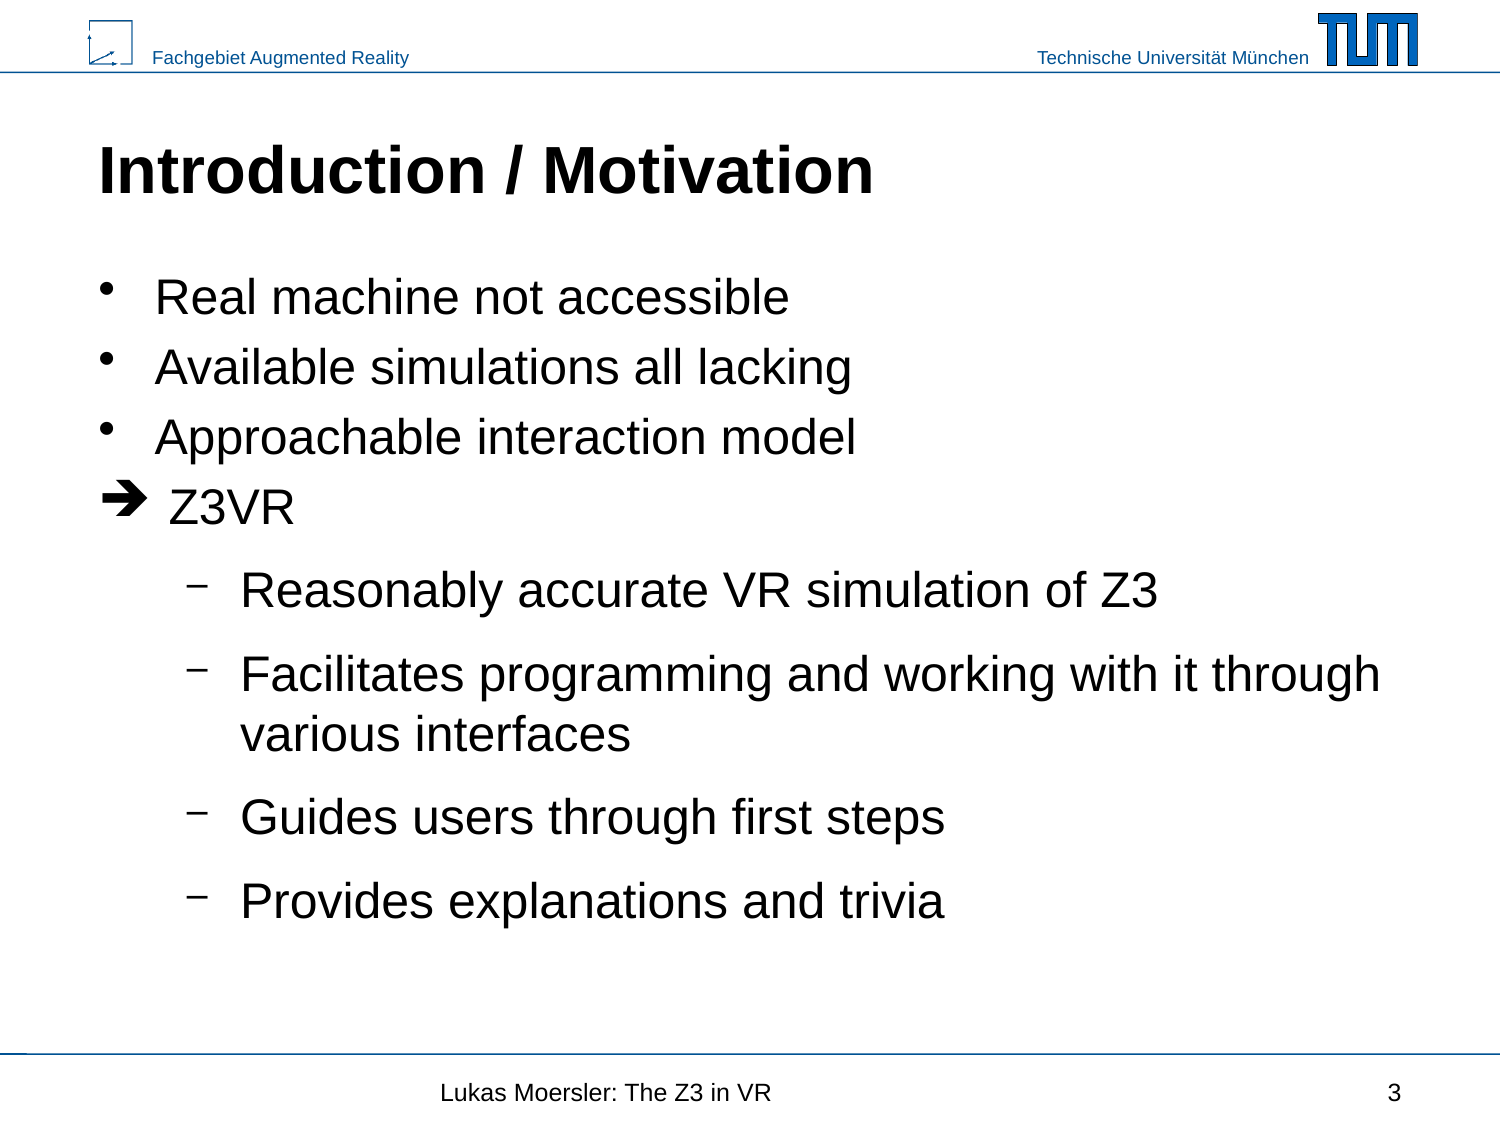

# Introduction / Motivation
Real machine not accessible
Available simulations all lacking
Approachable interaction model
 Z3VR
Reasonably accurate VR simulation of Z3
Facilitates programming and working with it through various interfaces
Guides users through first steps
Provides explanations and trivia
Lukas Moersler: The Z3 in VR